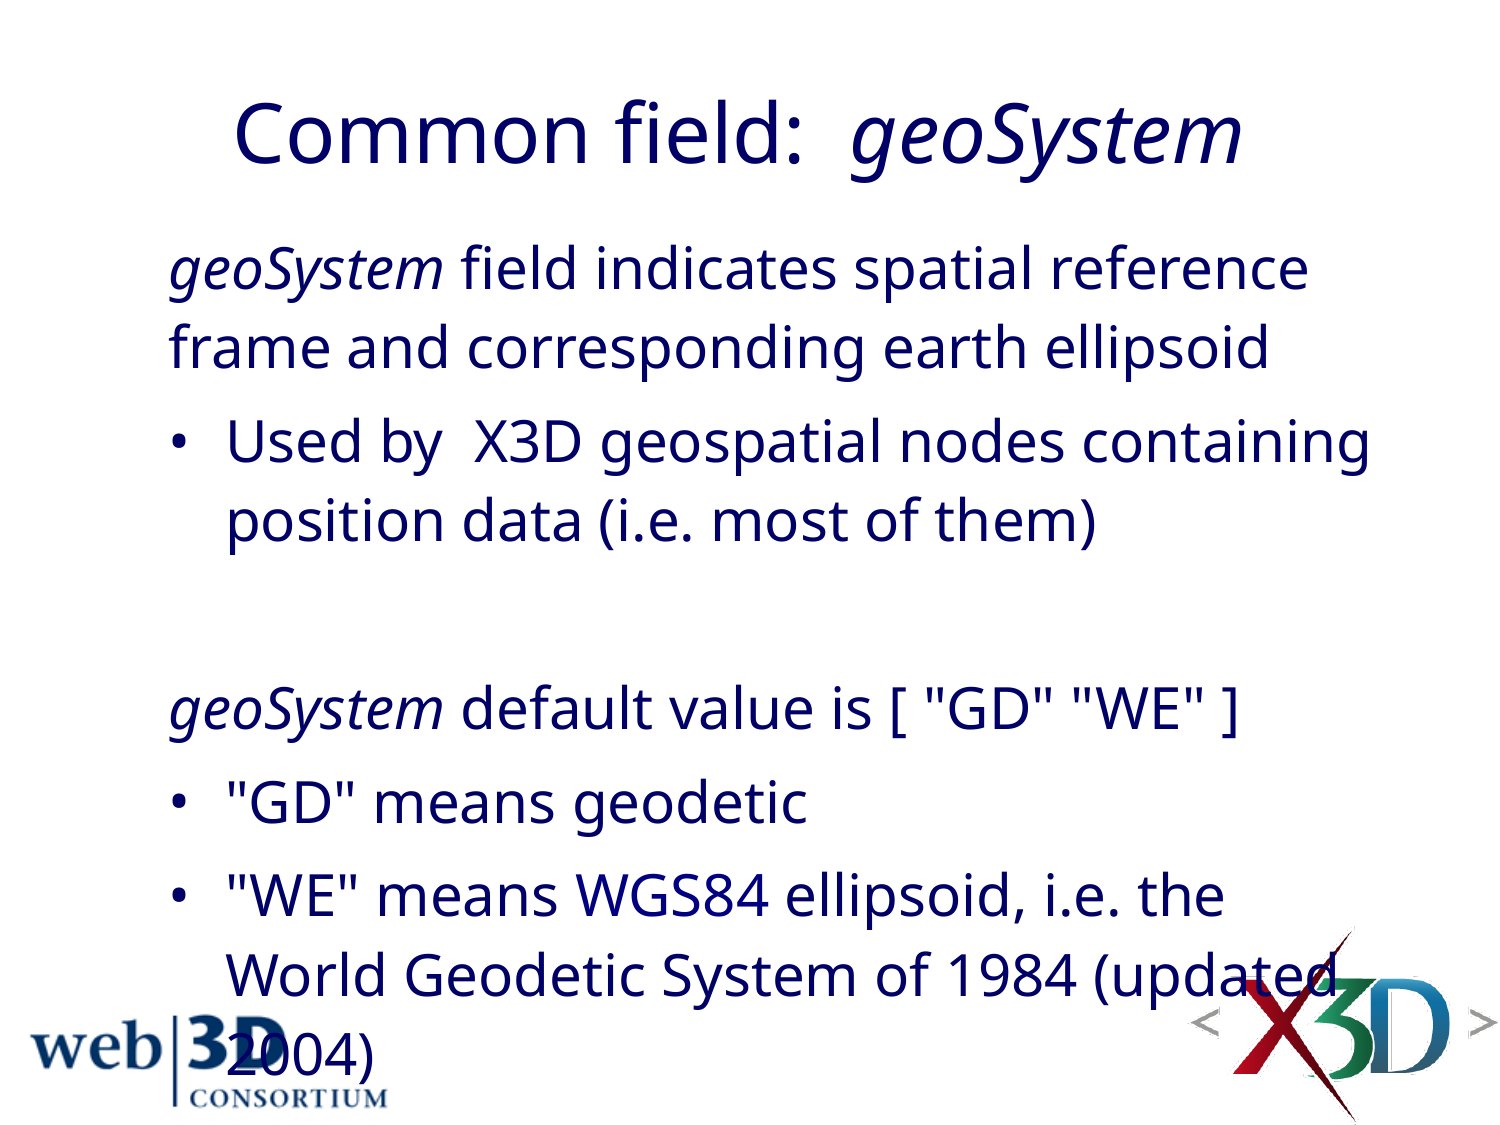

# Common field: geoSystem
geoSystem field indicates spatial reference frame and corresponding earth ellipsoid
Used by X3D geospatial nodes containing position data (i.e. most of them)
geoSystem default value is [ "GD" "WE" ]
"GD" means geodetic
"WE" means WGS84 ellipsoid, i.e. the World Geodetic System of 1984 (updated 2004)